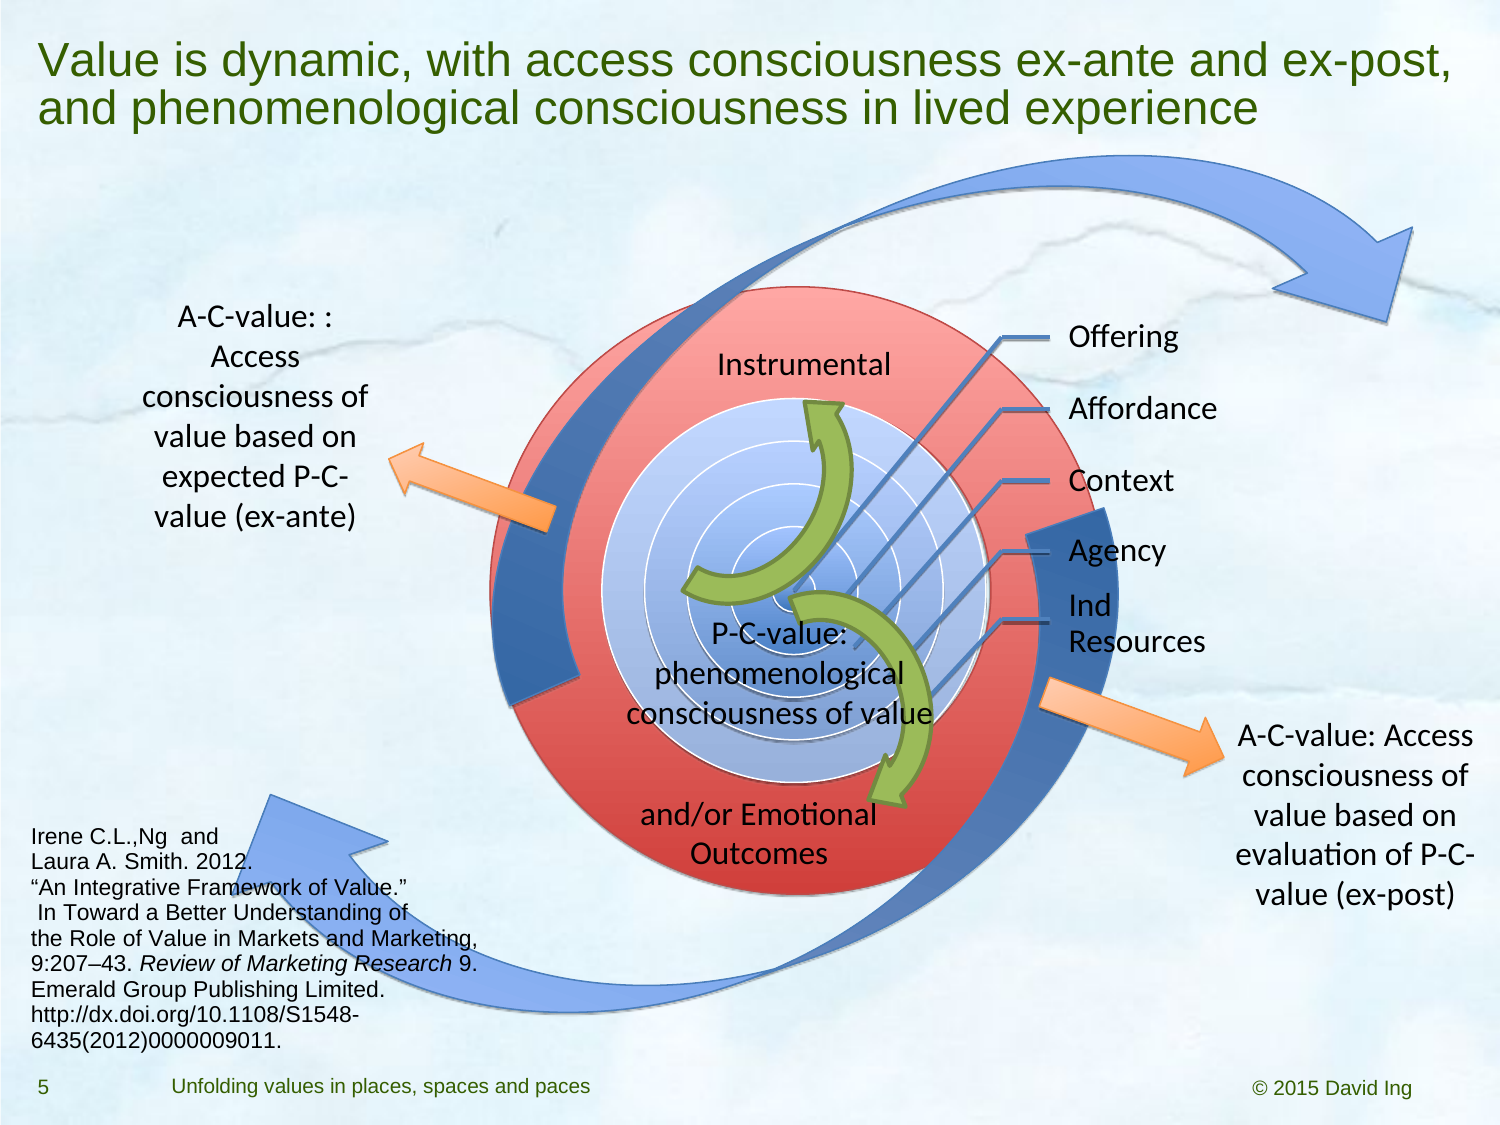

Instrumental
and/or Emotional Outcomes
A-C-value: : Access consciousness of value based on expected P-C-value (ex-ante)
Offering
Affordance
Context
Agency
Ind Resources
A-C-value: Access consciousness of value based on evaluation of P-C-value (ex-post)
P-C-value: phenomenological consciousness of value
# Value is dynamic, with access consciousness ex-ante and ex-post, and phenomenological consciousness in lived experience
Irene C.L.,Ng and
Laura A. Smith. 2012.
“An Integrative Framework of Value.”
 In Toward a Better Understanding of
the Role of Value in Markets and Marketing, 9:207–43. Review of Marketing Research 9. Emerald Group Publishing Limited. http://dx.doi.org/10.1108/S1548-6435(2012)0000009011.
Unfolding values in places, spaces and paces
5